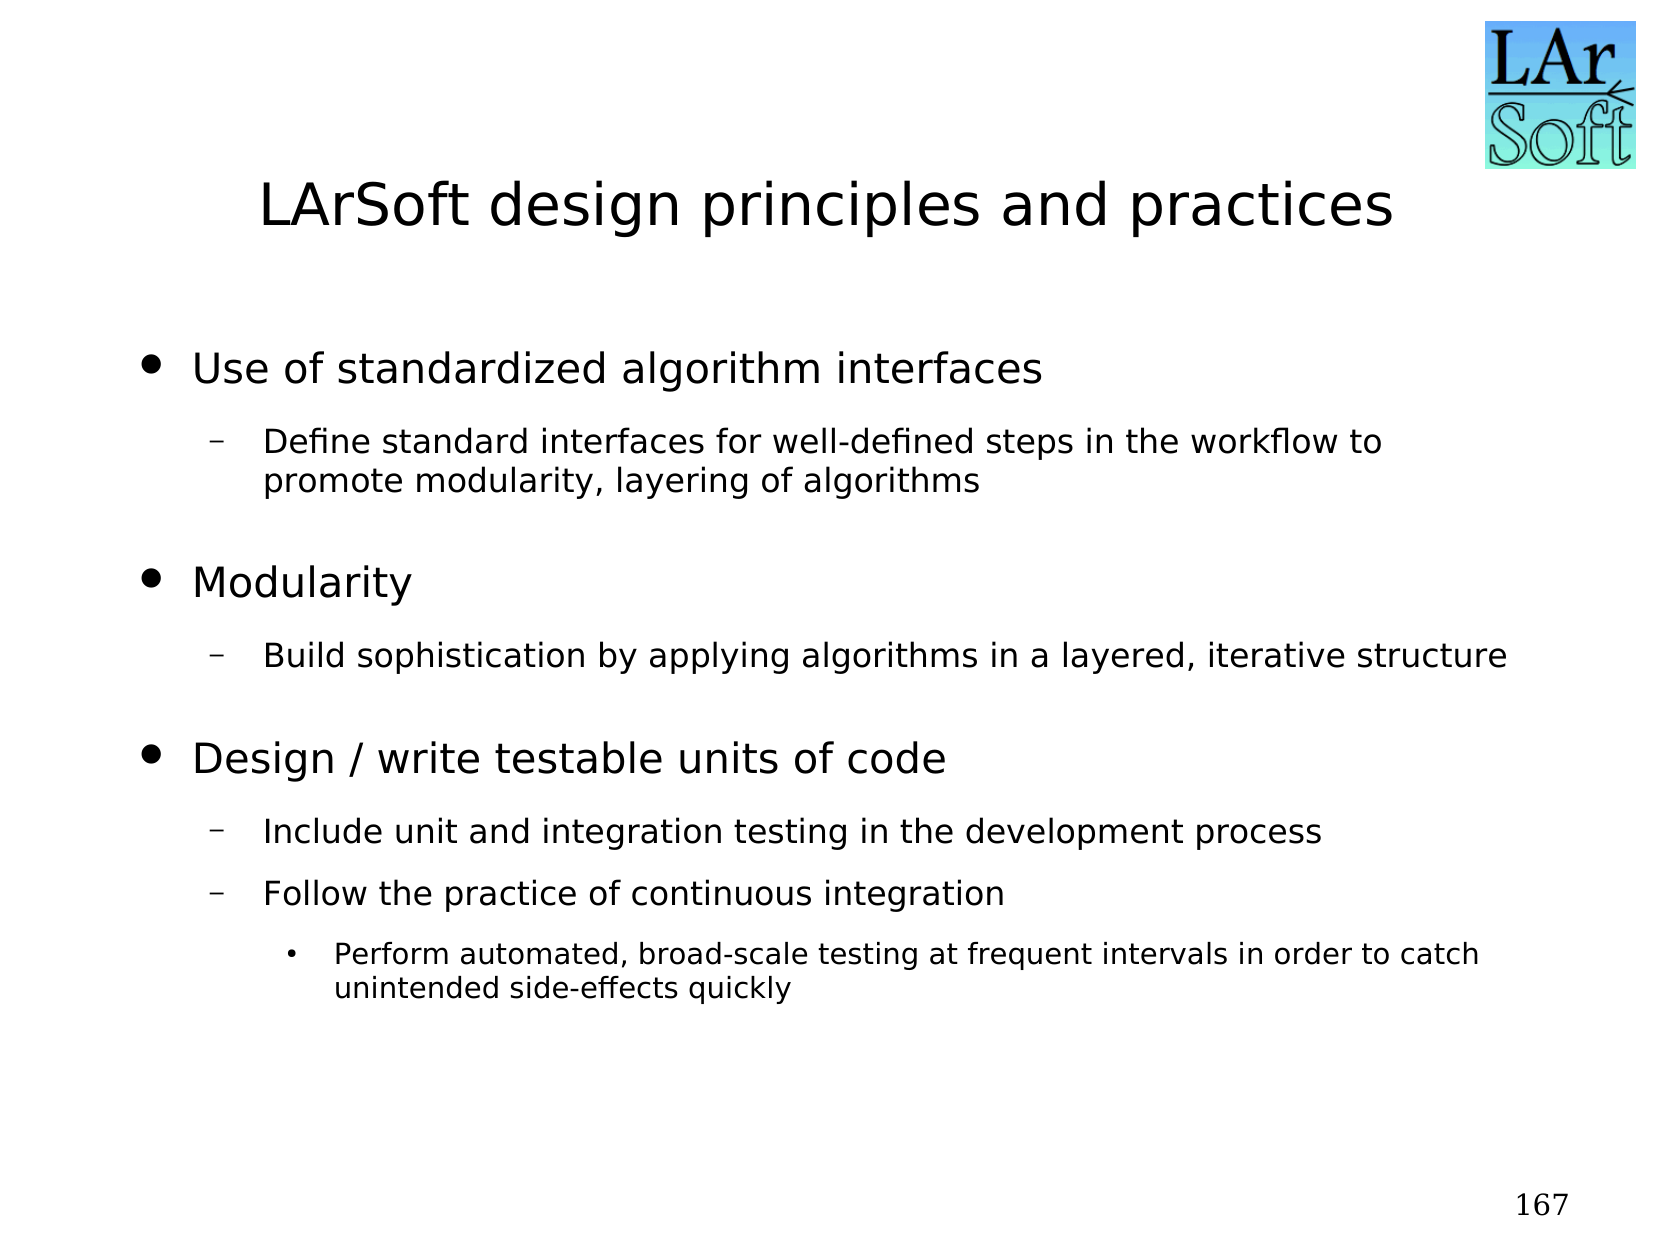

# LArSoft design principles and practices
Use of standardized algorithm interfaces
Define standard interfaces for well-defined steps in the workflow to promote modularity, layering of algorithms
Modularity
Build sophistication by applying algorithms in a layered, iterative structure
Design / write testable units of code
Include unit and integration testing in the development process
Follow the practice of continuous integration
Perform automated, broad-scale testing at frequent intervals in order to catch unintended side-effects quickly
167